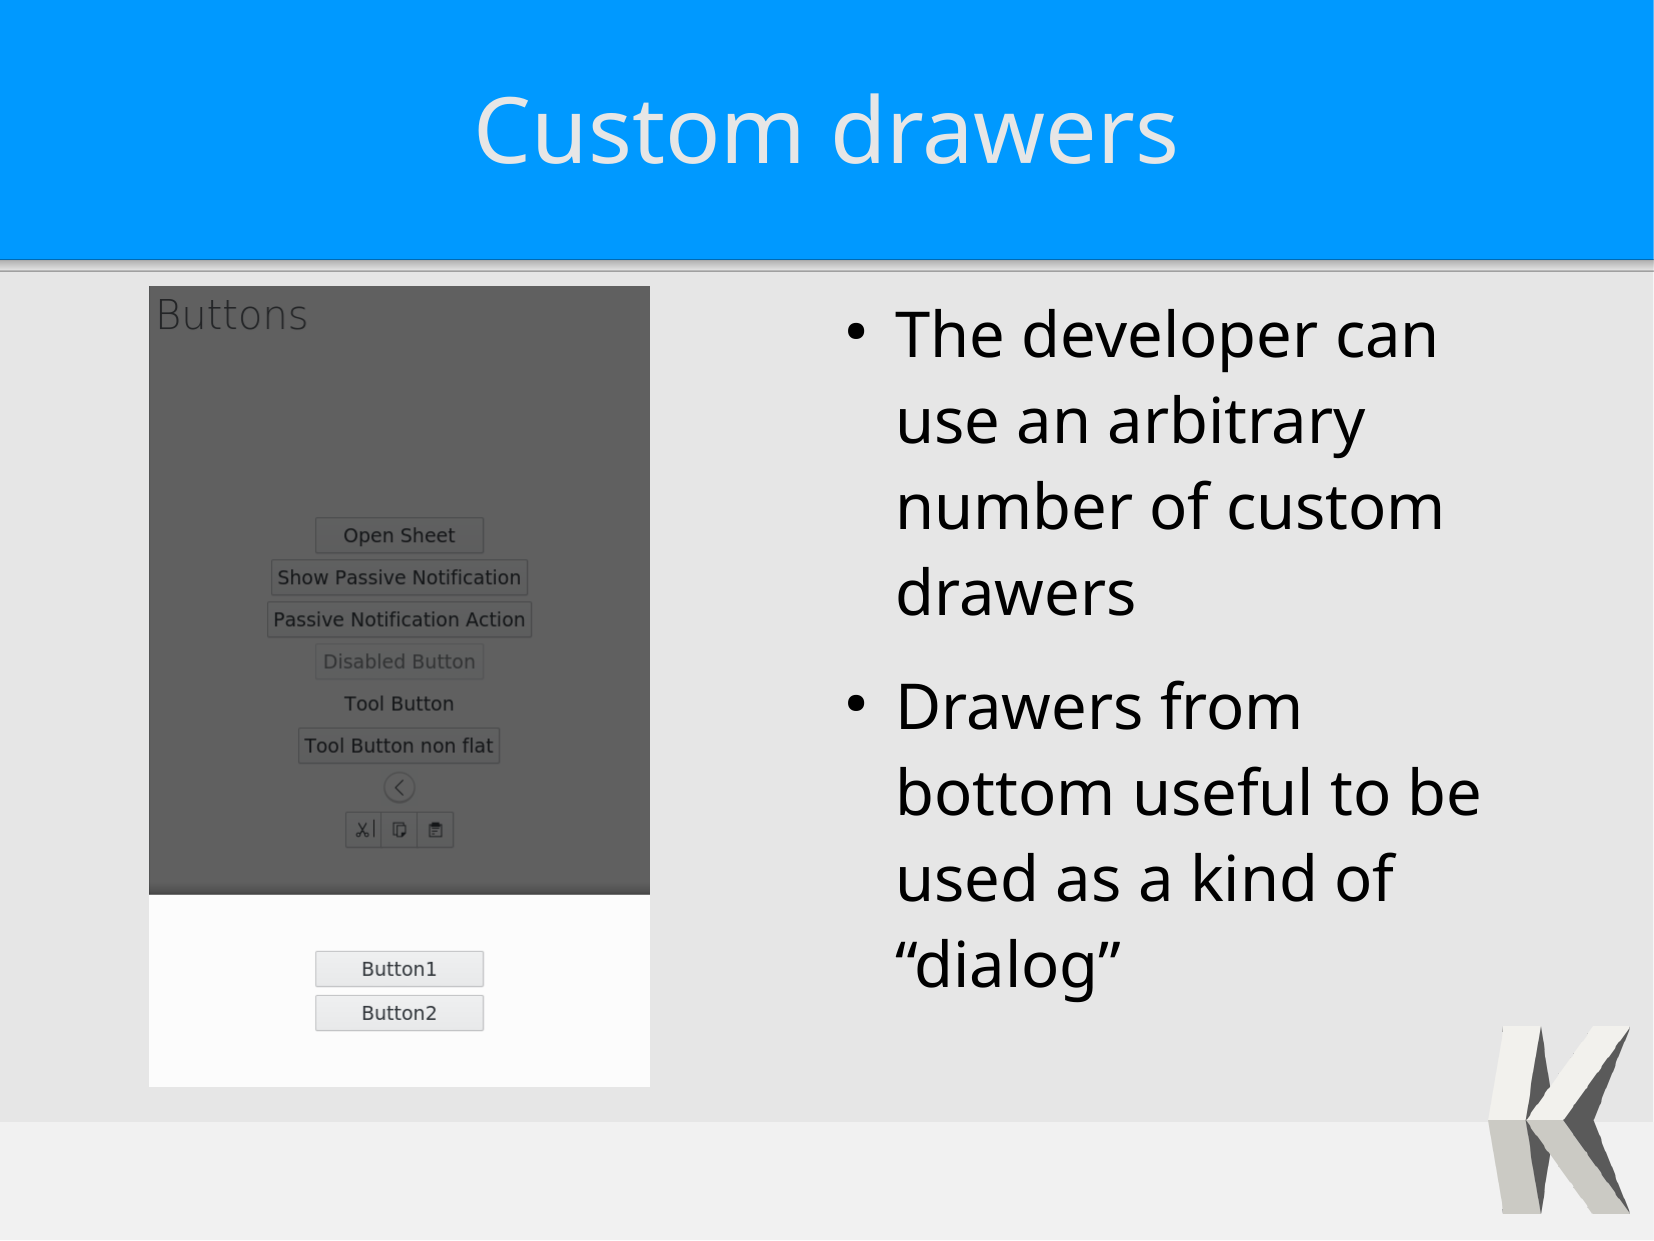

# Custom drawers
The developer can use an arbitrary number of custom drawers
Drawers from bottom useful to be used as a kind of “dialog”